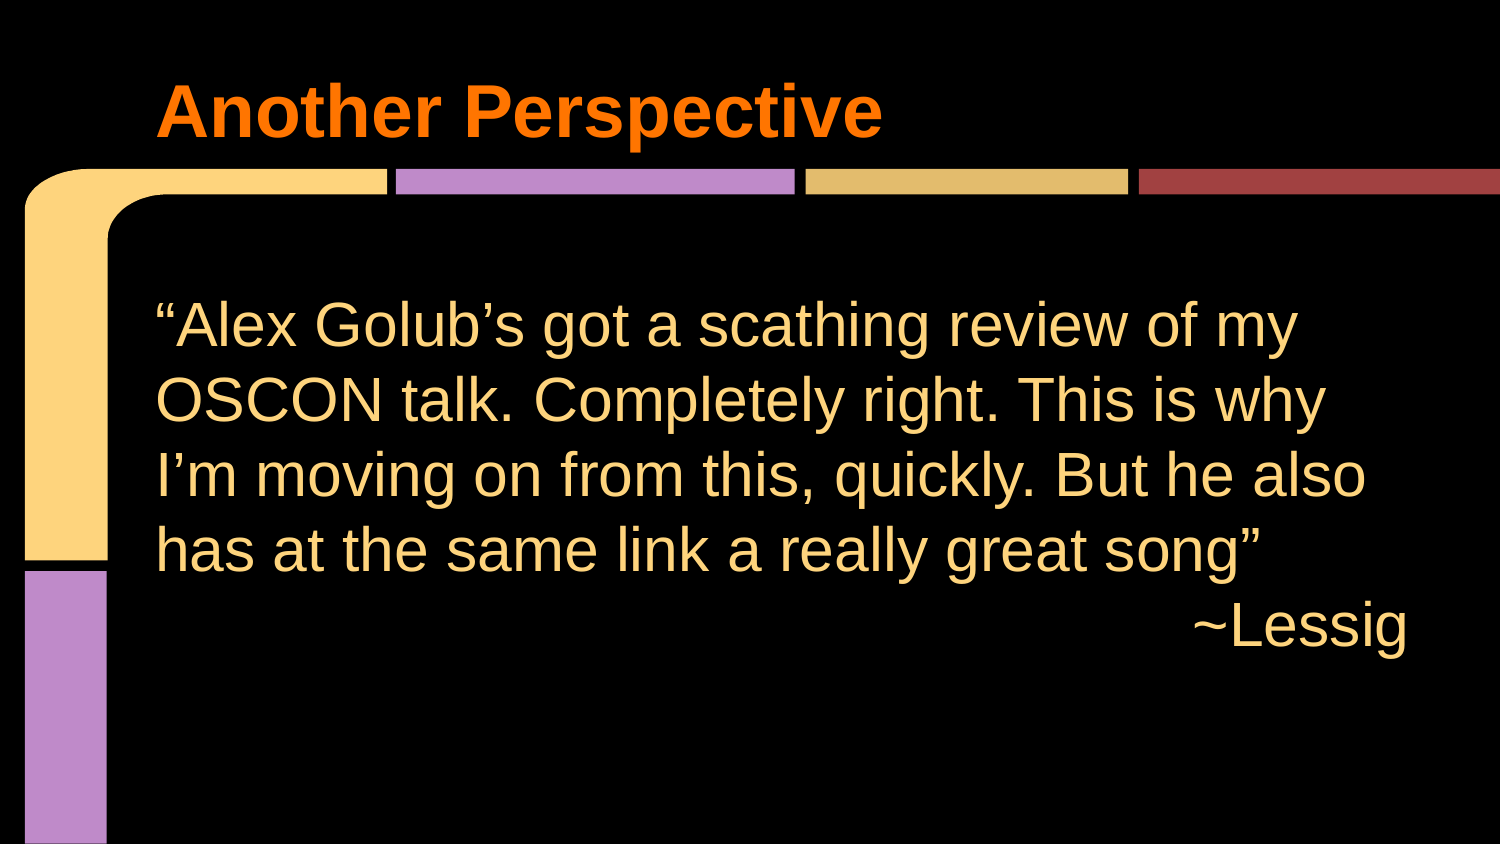

# Another Perspective
“Alex Golub’s got a scathing review of my OSCON talk. Completely right. This is why I’m moving on from this, quickly. But he also has at the same link a really great song”
~Lessig